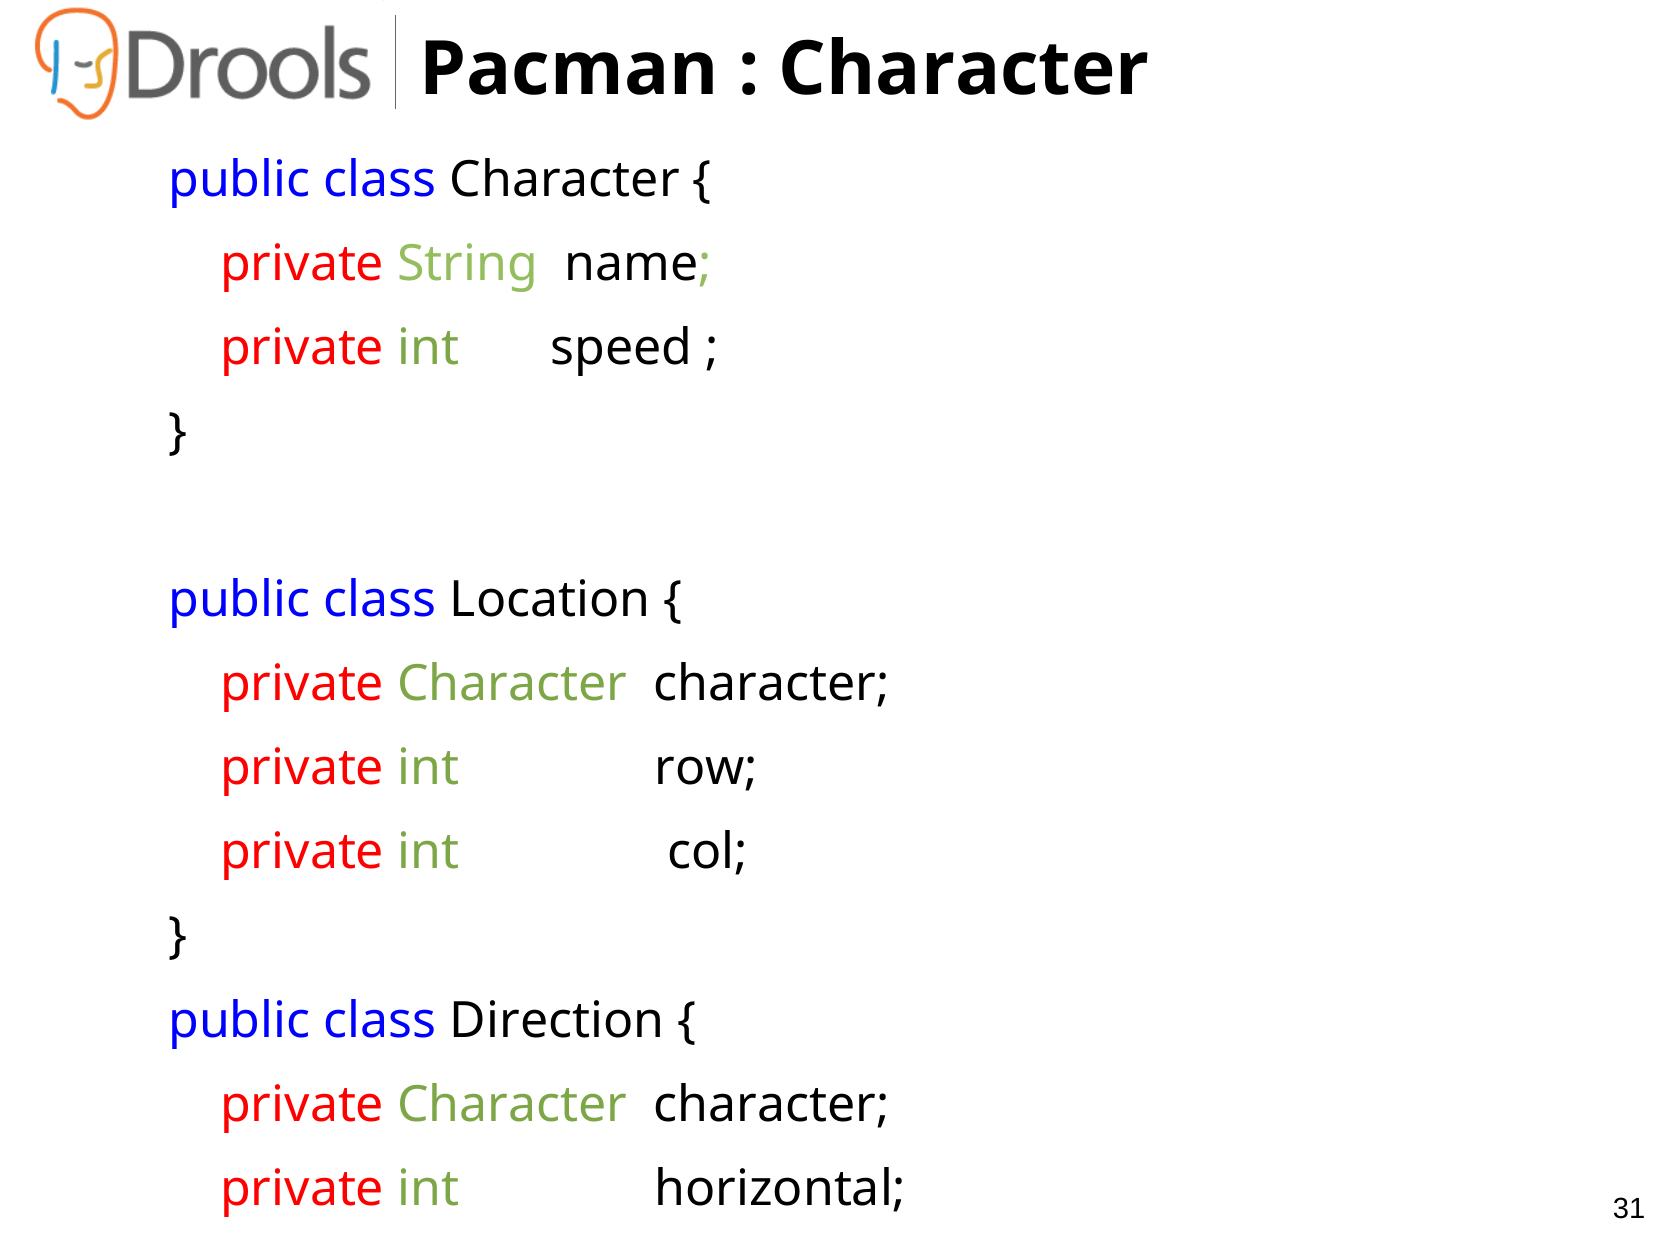

# Pacman : Character
public class Character {
 private String name;
 private int speed ;
}
public class Location {
 private Character character;
 private int row;
 private int col;
}
public class Direction {
 private Character character;
 private int horizontal;
 private int vertical;
}